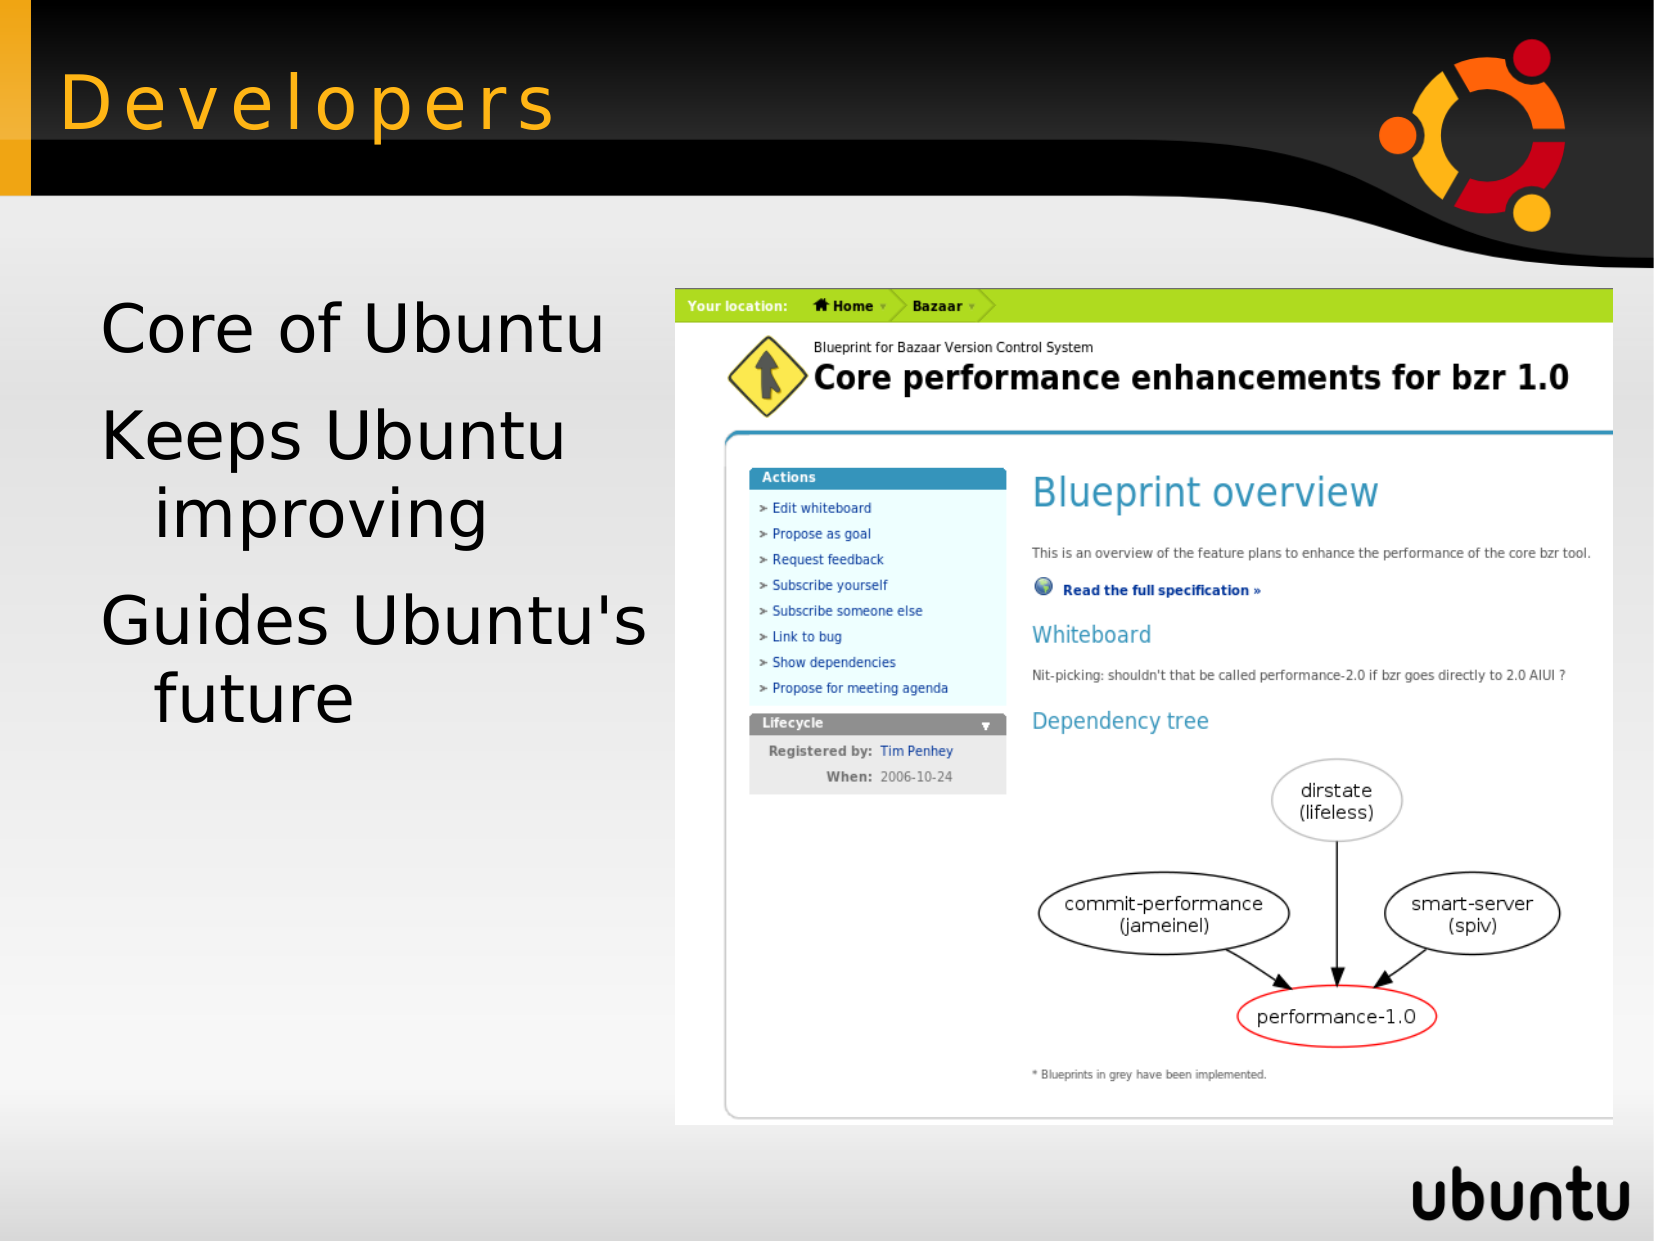

# Developers
Core of Ubuntu
Keeps Ubuntu improving
Guides Ubuntu's future